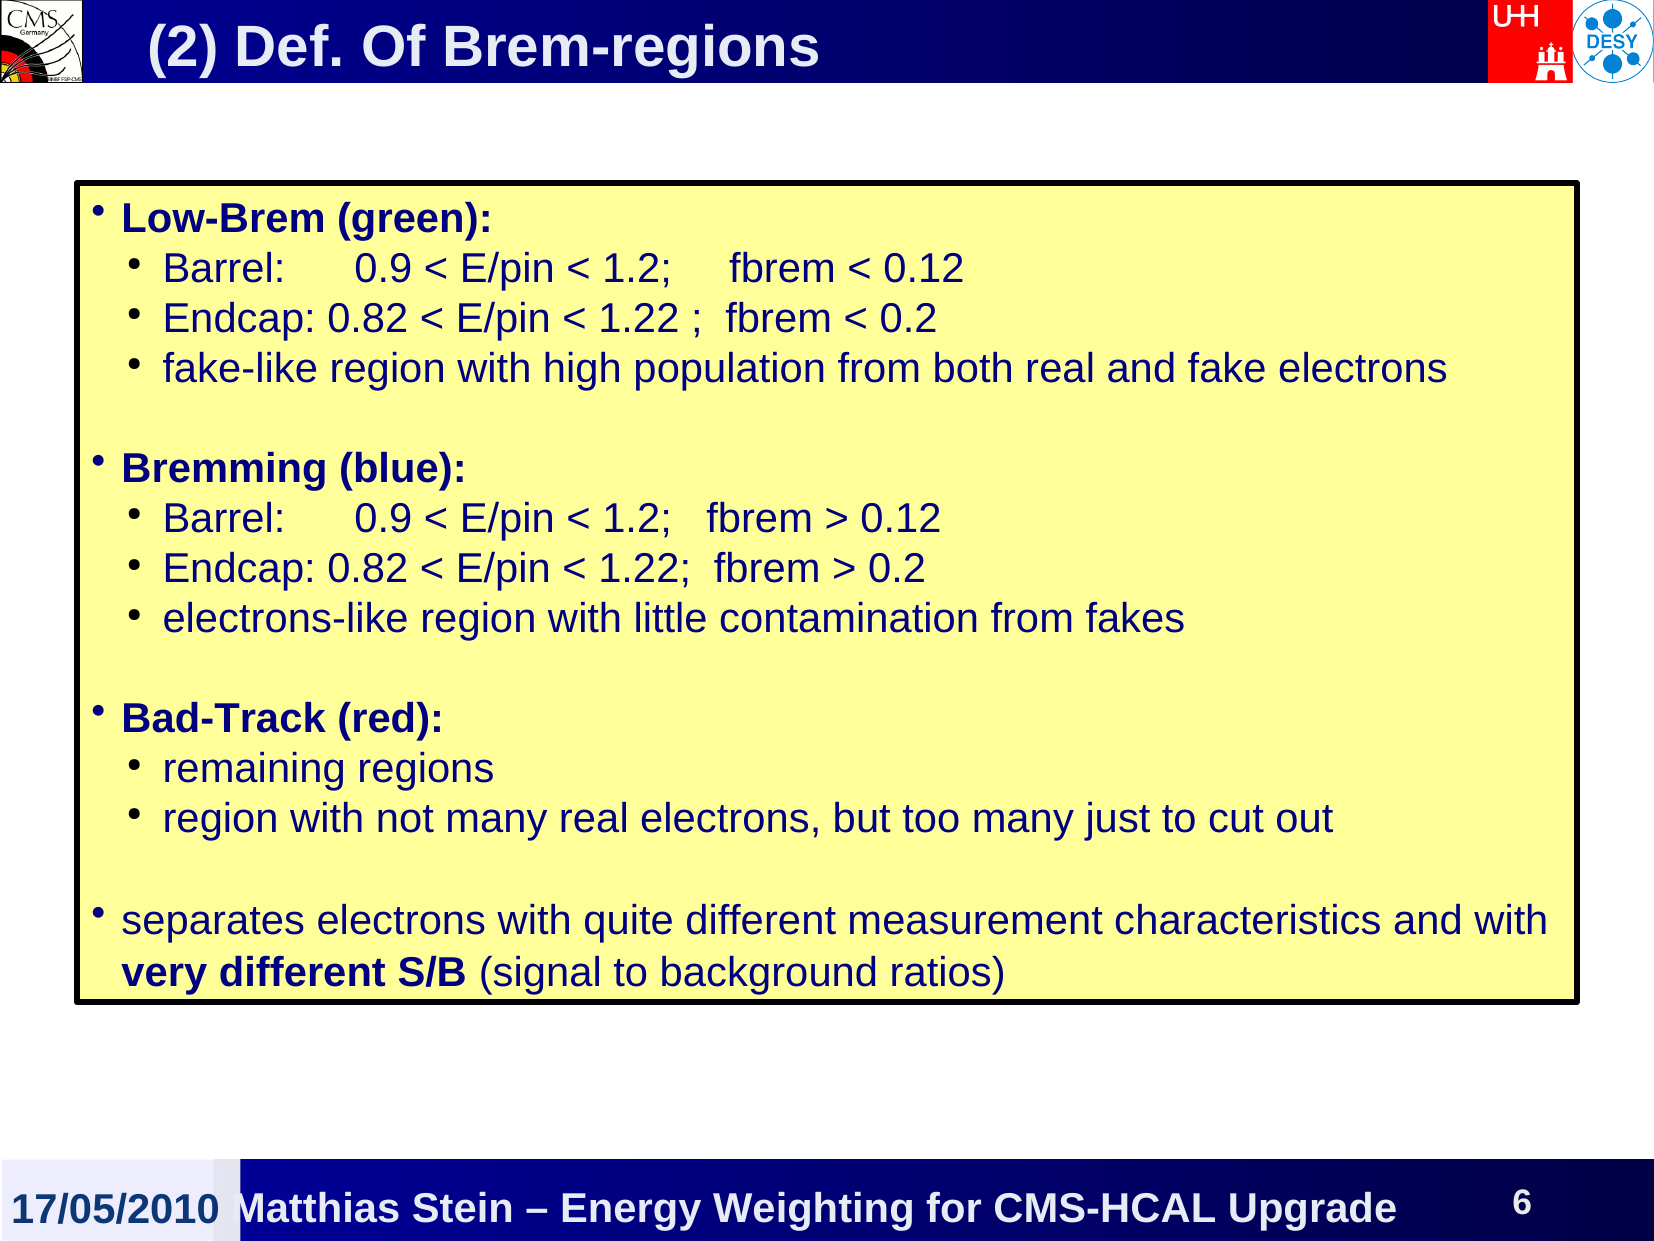

# (2) Def. Of Brem-regions
Low-Brem (green):
Barrel: 0.9 < E/pin < 1.2; fbrem < 0.12
Endcap: 0.82 < E/pin < 1.22 ; fbrem < 0.2
fake-like region with high population from both real and fake electrons
Bremming (blue):
Barrel: 0.9 < E/pin < 1.2; fbrem > 0.12
Endcap: 0.82 < E/pin < 1.22; fbrem > 0.2
electrons-like region with little contamination from fakes
Bad-Track (red):
remaining regions
region with not many real electrons, but too many just to cut out
separates electrons with quite different measurement characteristics and with very different S/B (signal to background ratios)